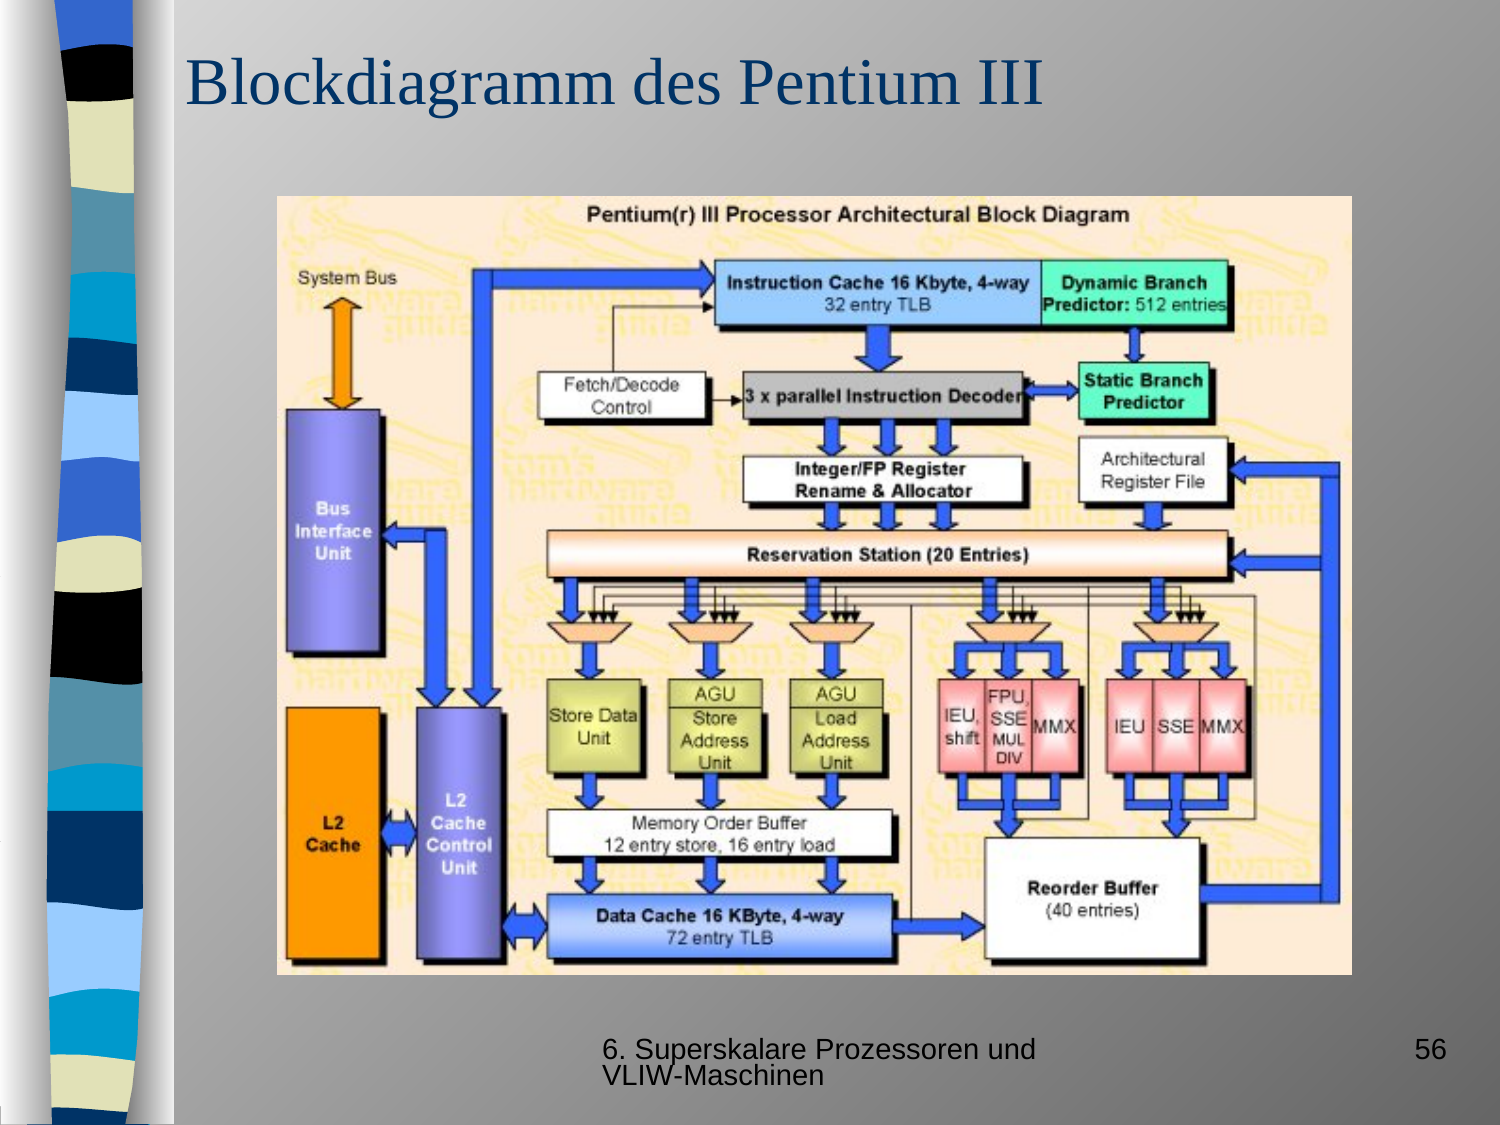

# Blockdiagramm des Pentium III
6. Superskalare Prozessoren und VLIW-Maschinen
56